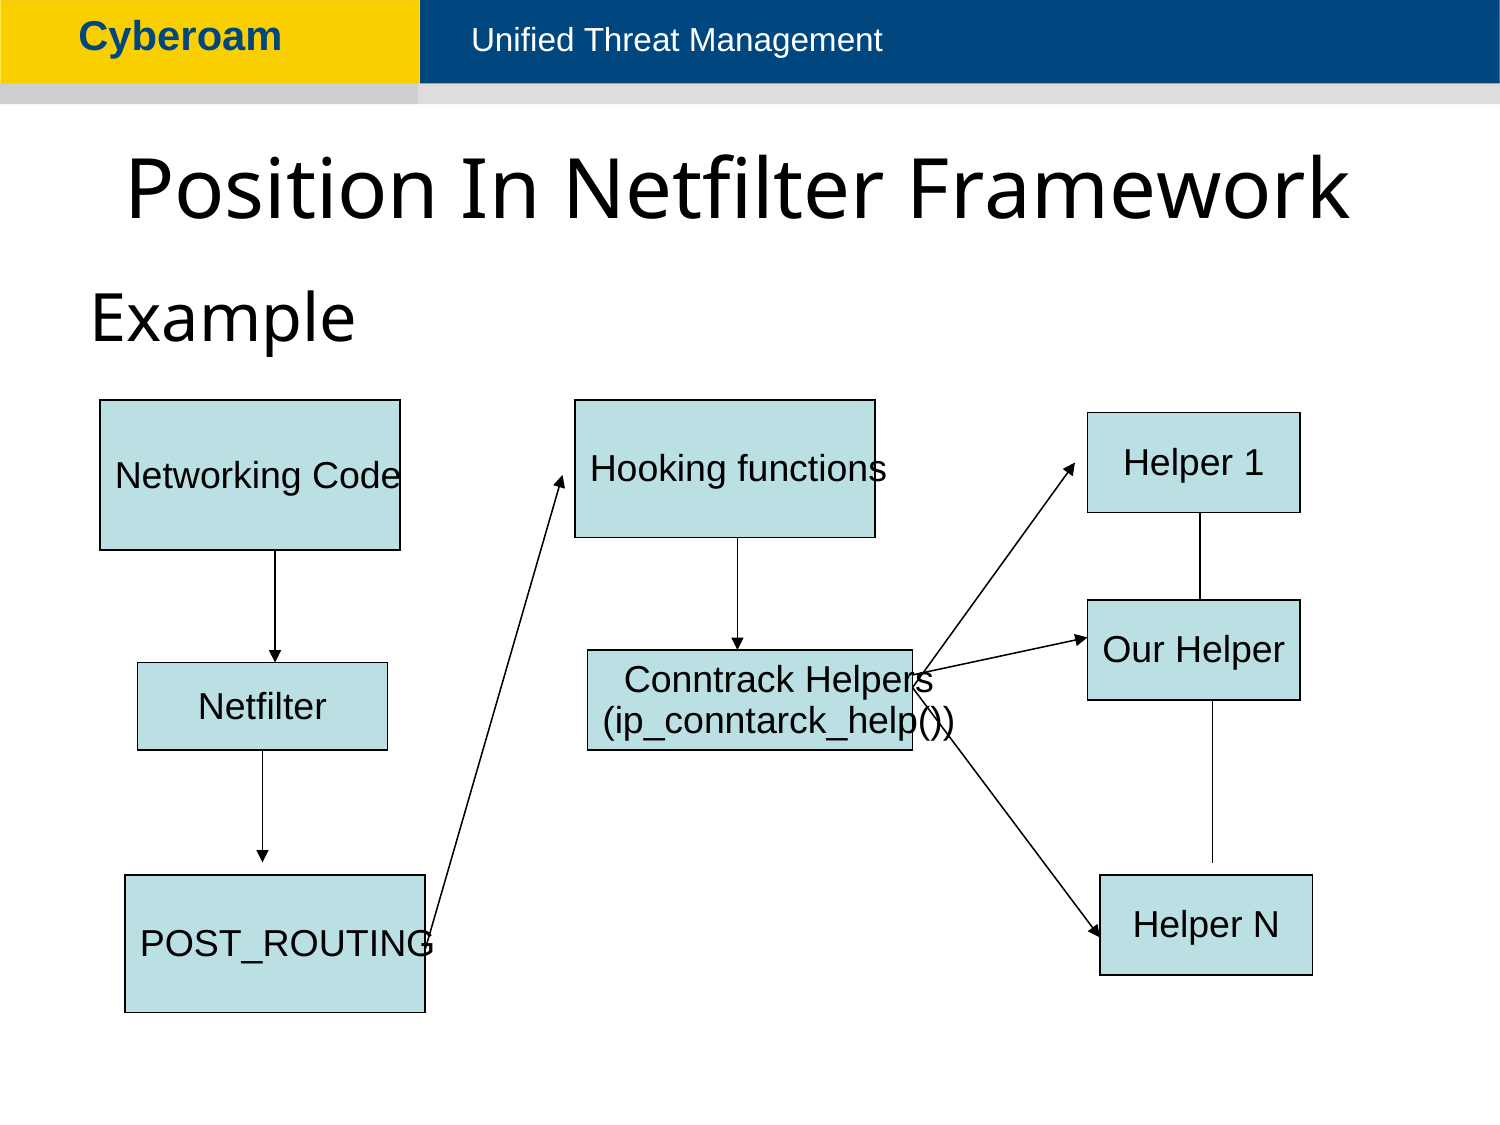

# Position In Netfilter Framework
Example
Networking Code
Hooking functions
Helper 1
Our Helper
Conntrack Helpers
(ip_conntarck_help())
Netfilter
POST_ROUTING
Helper N